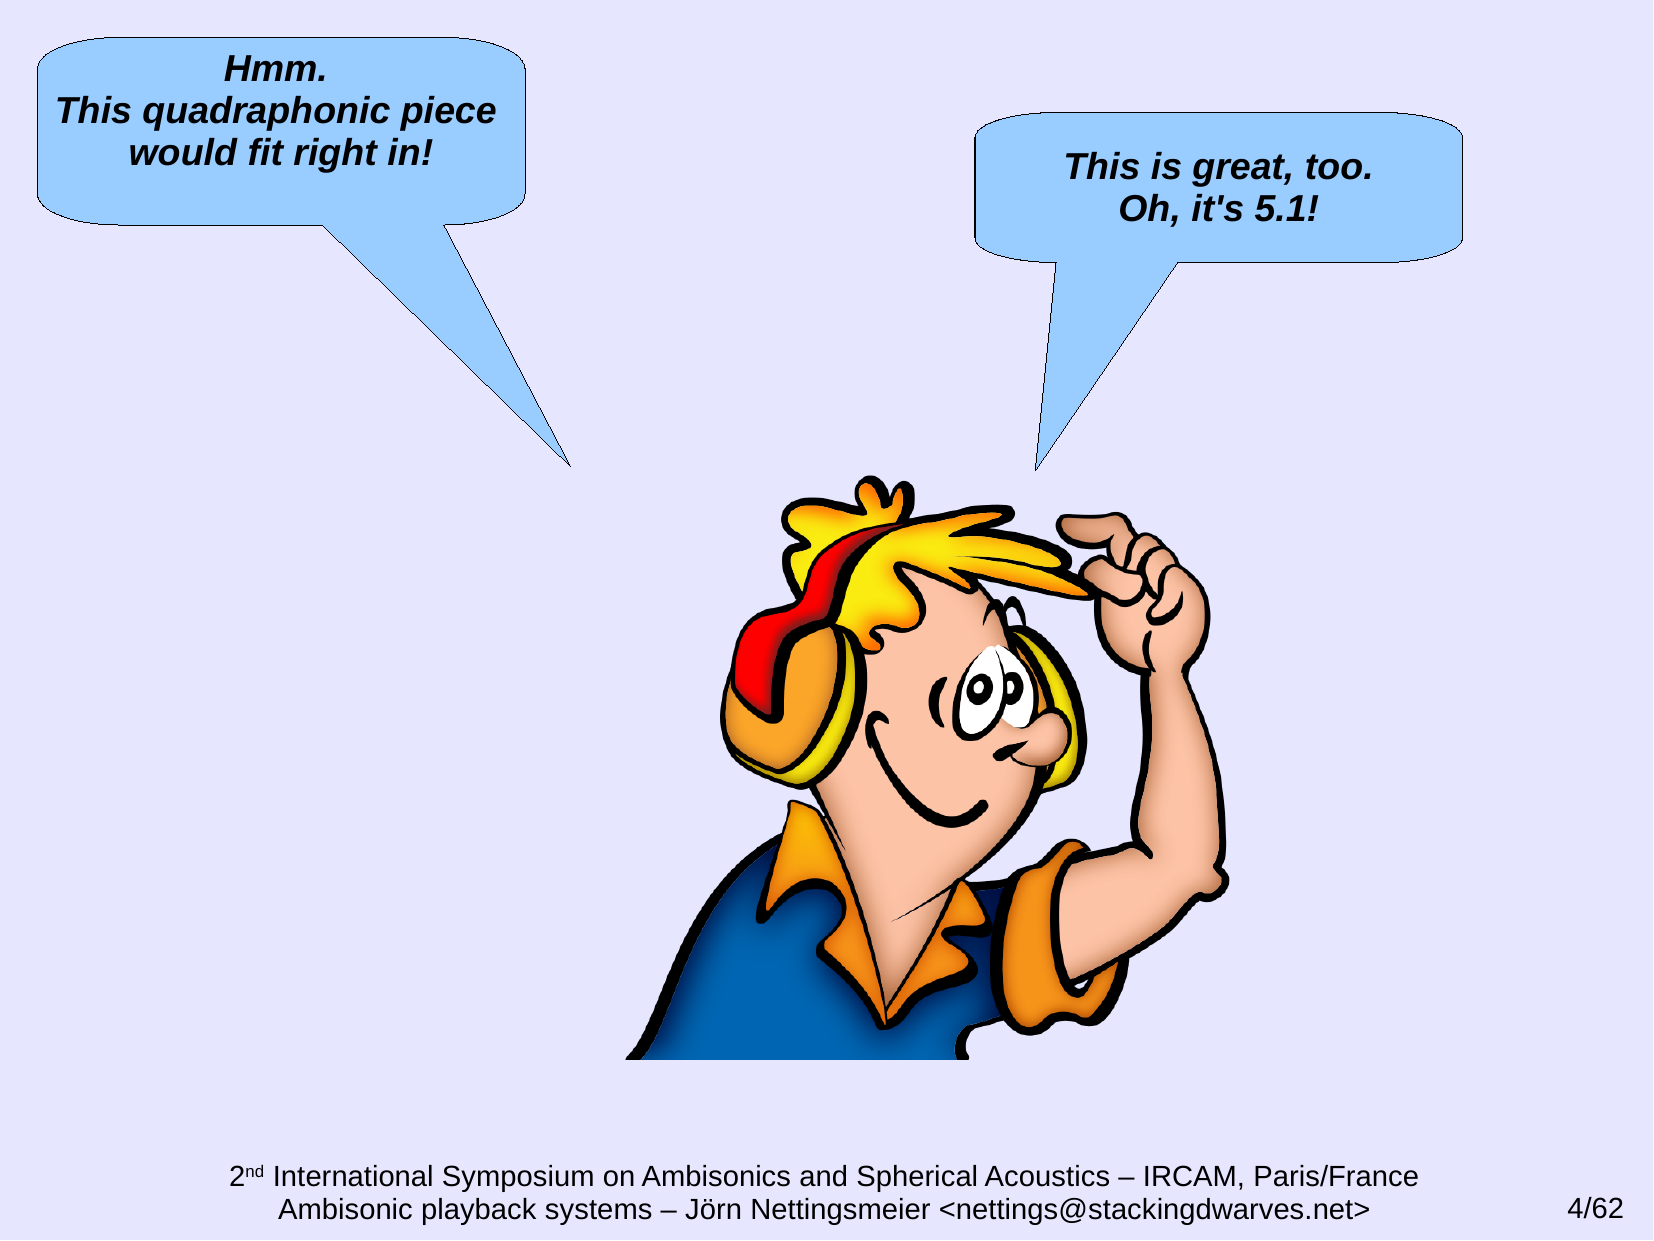

Hmm.
This quadraphonic piece
would fit right in!
This is great, too.
Oh, it's 5.1!
This is great, too.
Oh, it's 5.1!
This is great, too.
Oh, it's 5.1!